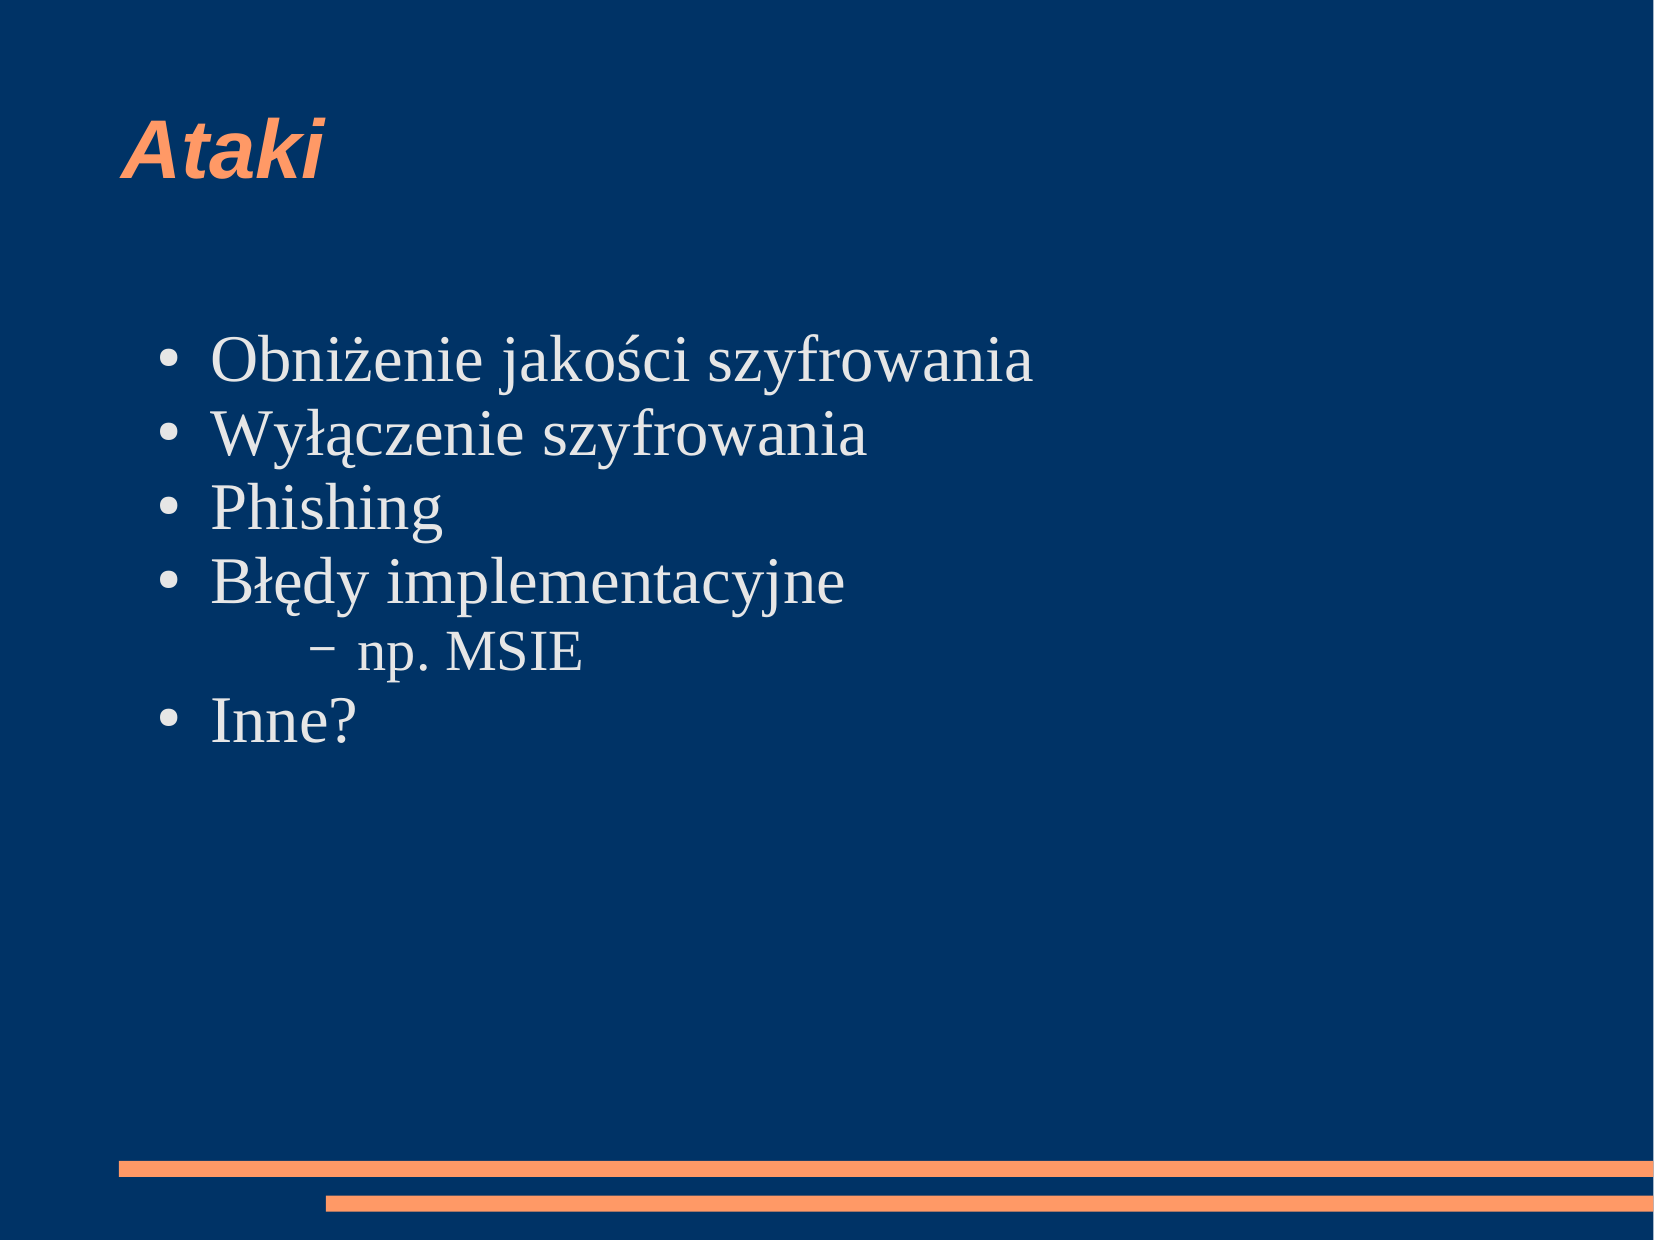

# Ataki
Obniżenie jakości szyfrowania
Wyłączenie szyfrowania
Phishing
Błędy implementacyjne
np. MSIE
Inne?